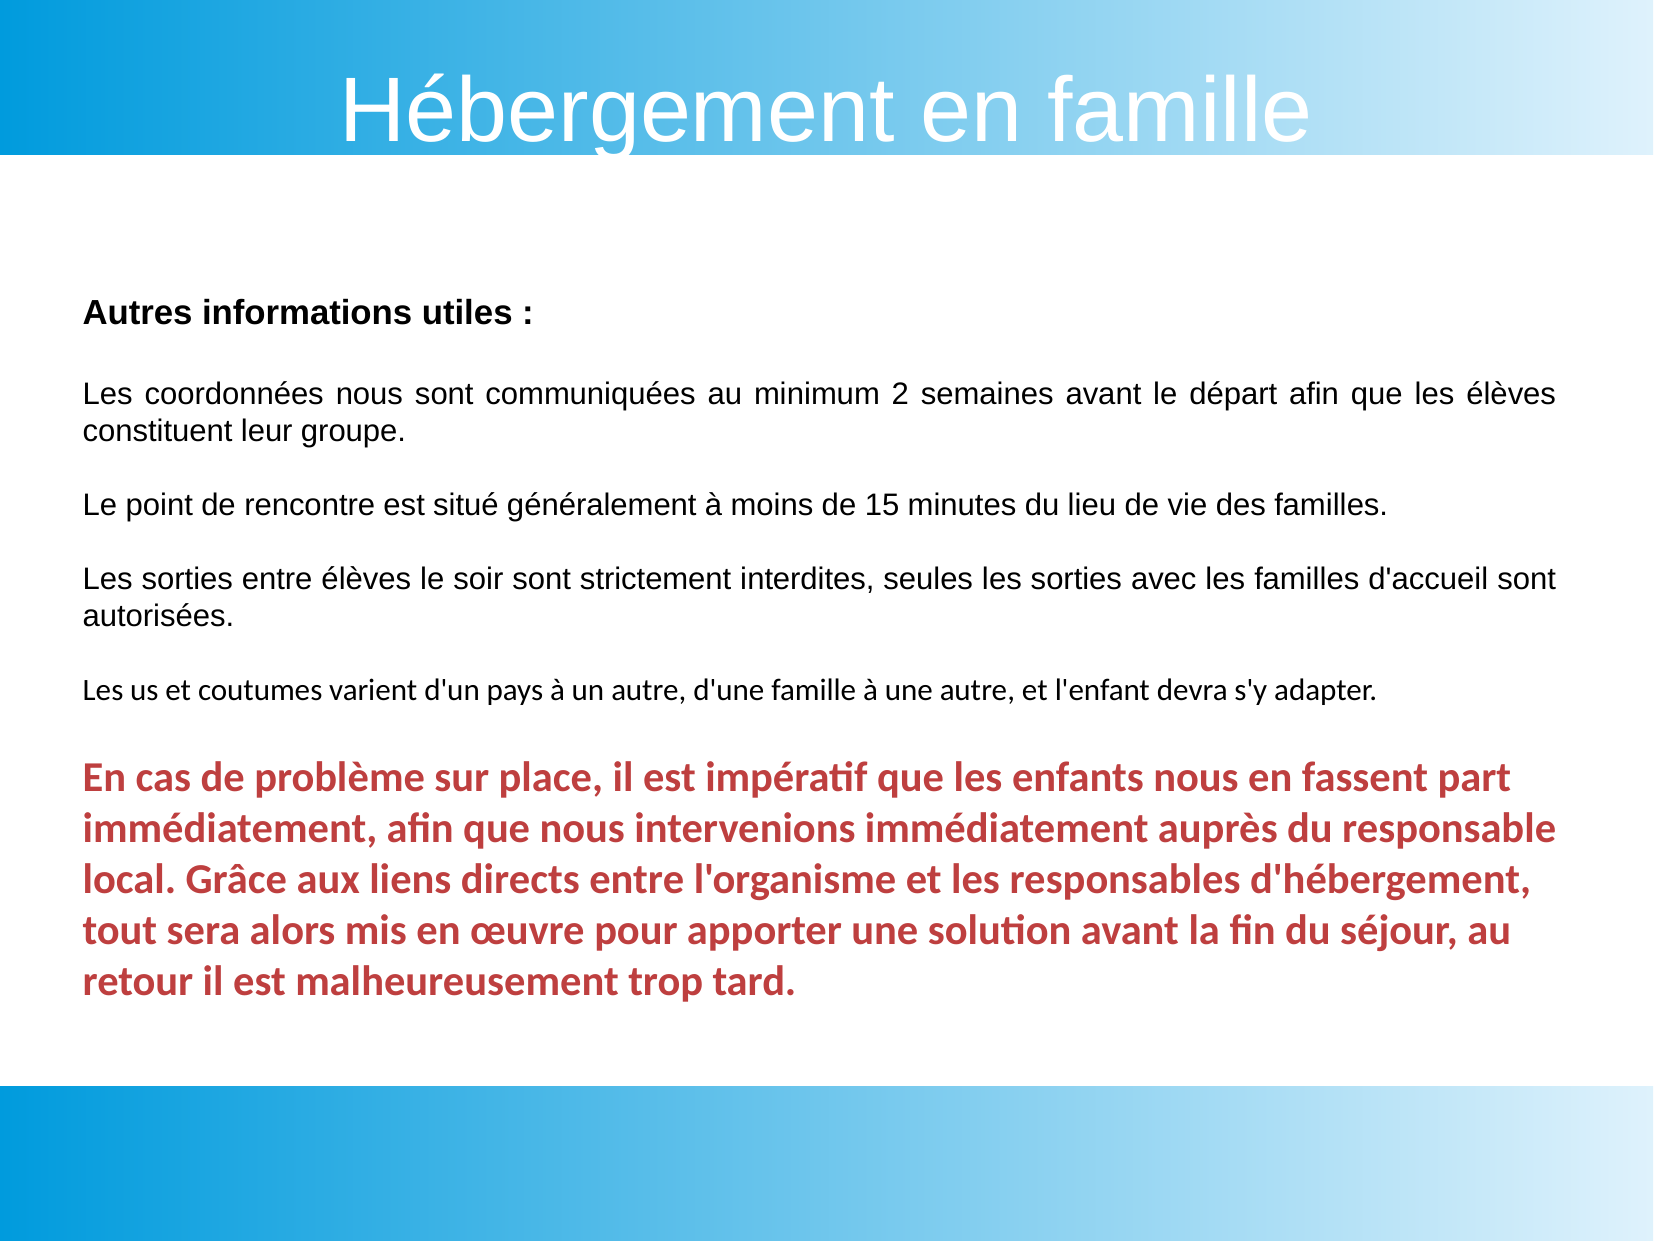

# Hébergement en famille
Autres informations utiles :
Les coordonnées nous sont communiquées au minimum 2 semaines avant le départ afin que les élèves constituent leur groupe.
Le point de rencontre est situé généralement à moins de 15 minutes du lieu de vie des familles.
Les sorties entre élèves le soir sont strictement interdites, seules les sorties avec les familles d'accueil sont autorisées.
Les us et coutumes varient d'un pays à un autre, d'une famille à une autre, et l'enfant devra s'y adapter.
En cas de problème sur place, il est impératif que les enfants nous en fassent part immédiatement, afin que nous intervenions immédiatement auprès du responsable local. Grâce aux liens directs entre l'organisme et les responsables d'hébergement, tout sera alors mis en œuvre pour apporter une solution avant la fin du séjour, au retour il est malheureusement trop tard.